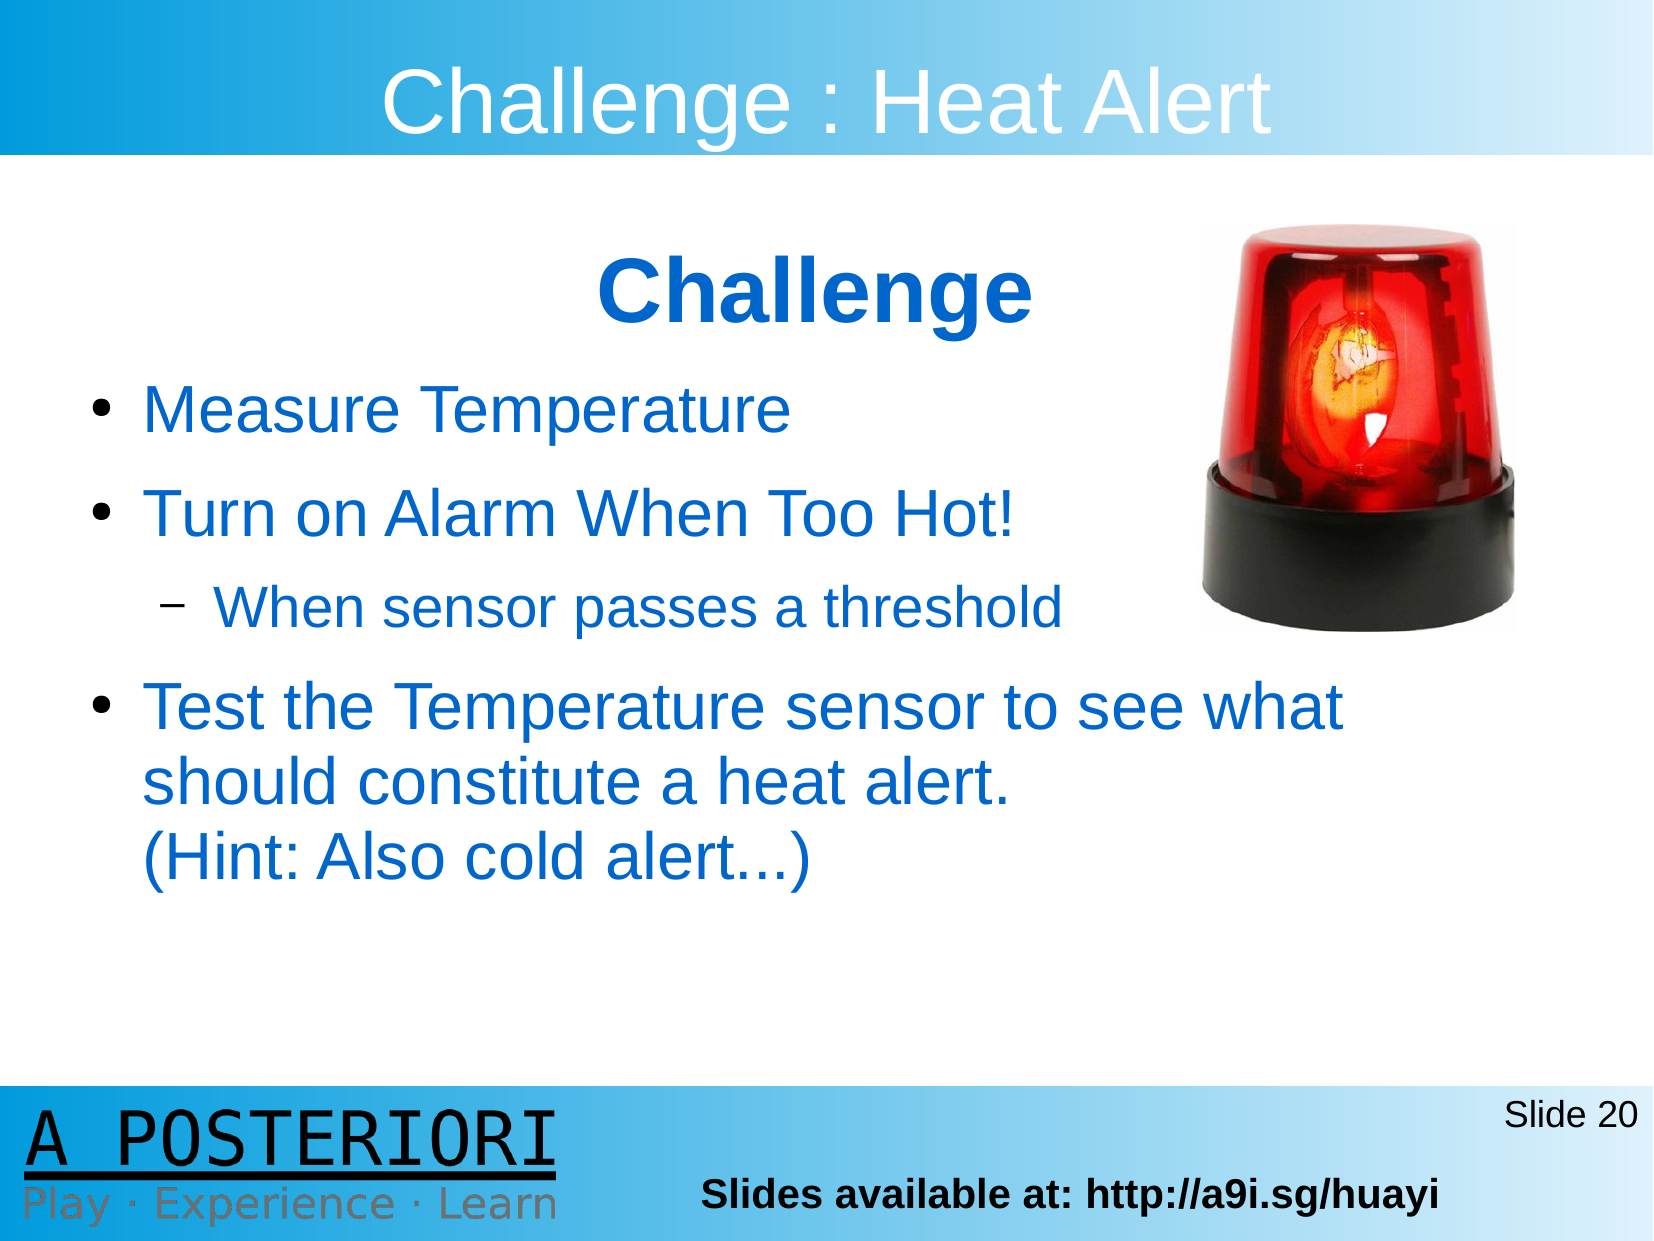

# Challenge : Heat Alert
Challenge
Measure Temperature
Turn on Alarm When Too Hot!
When sensor passes a threshold
Test the Temperature sensor to see what should constitute a heat alert.
(Hint: Also cold alert...)